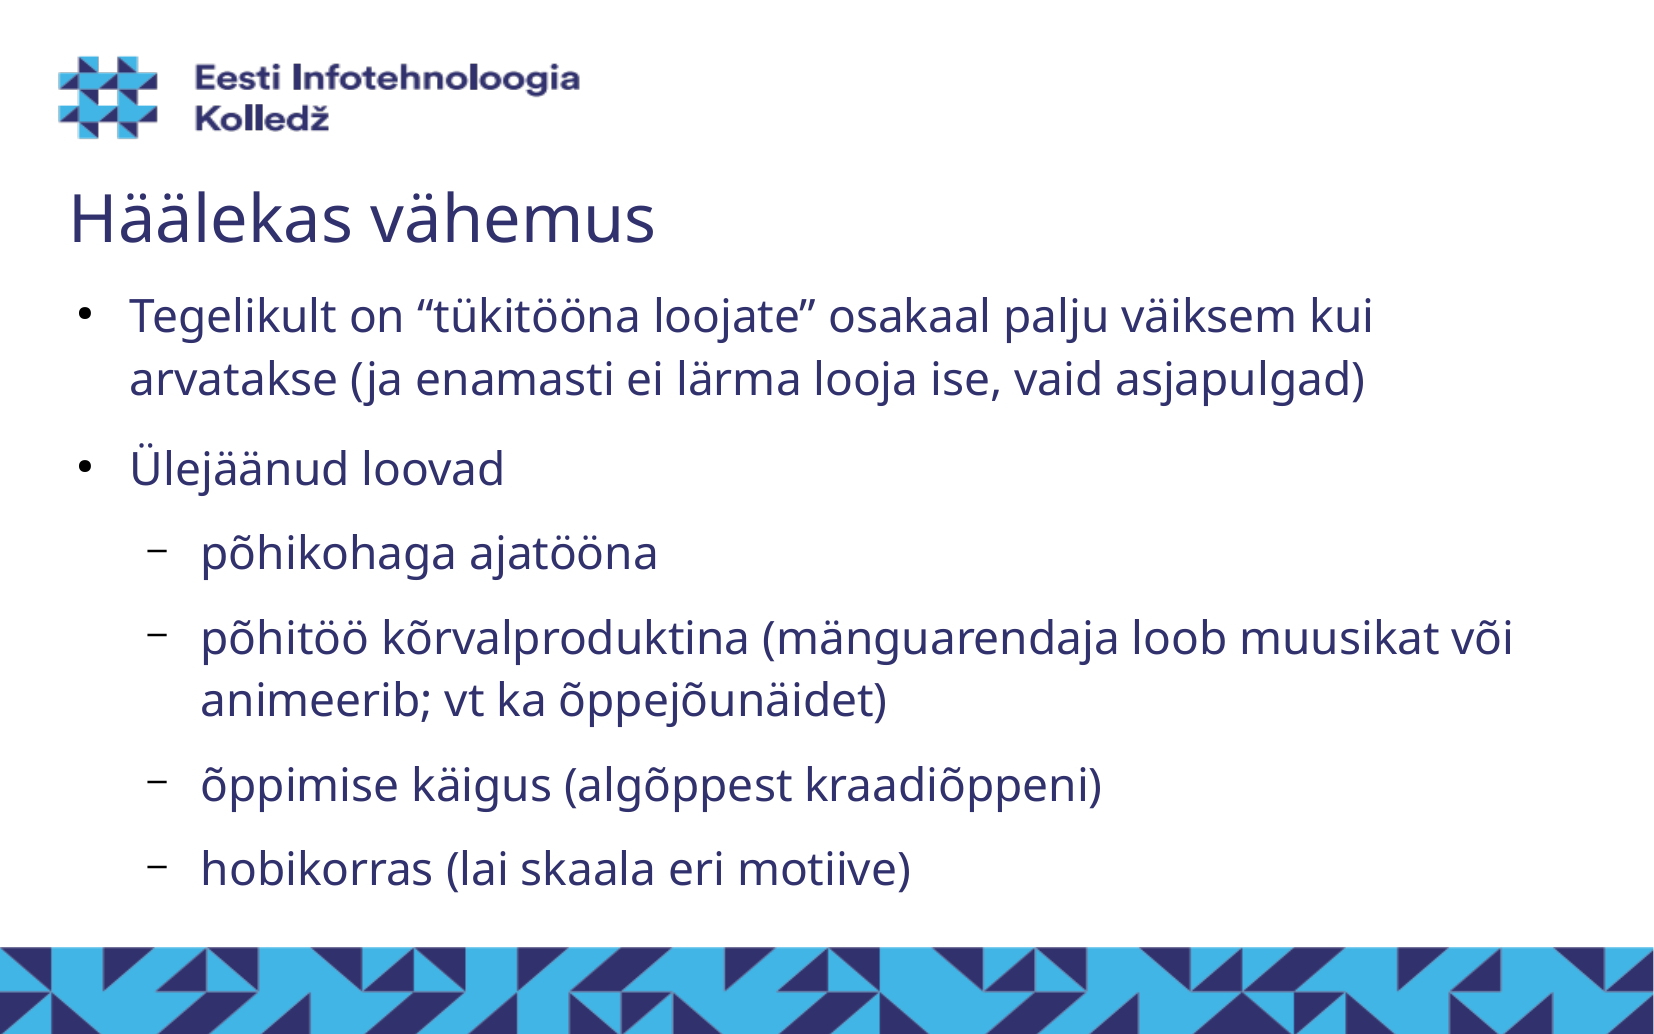

# Häälekas vähemus
Tegelikult on “tükitööna loojate” osakaal palju väiksem kui arvatakse (ja enamasti ei lärma looja ise, vaid asjapulgad)
Ülejäänud loovad
põhikohaga ajatööna
põhitöö kõrvalproduktina (mänguarendaja loob muusikat või animeerib; vt ka õppejõunäidet)
õppimise käigus (algõppest kraadiõppeni)
hobikorras (lai skaala eri motiive)